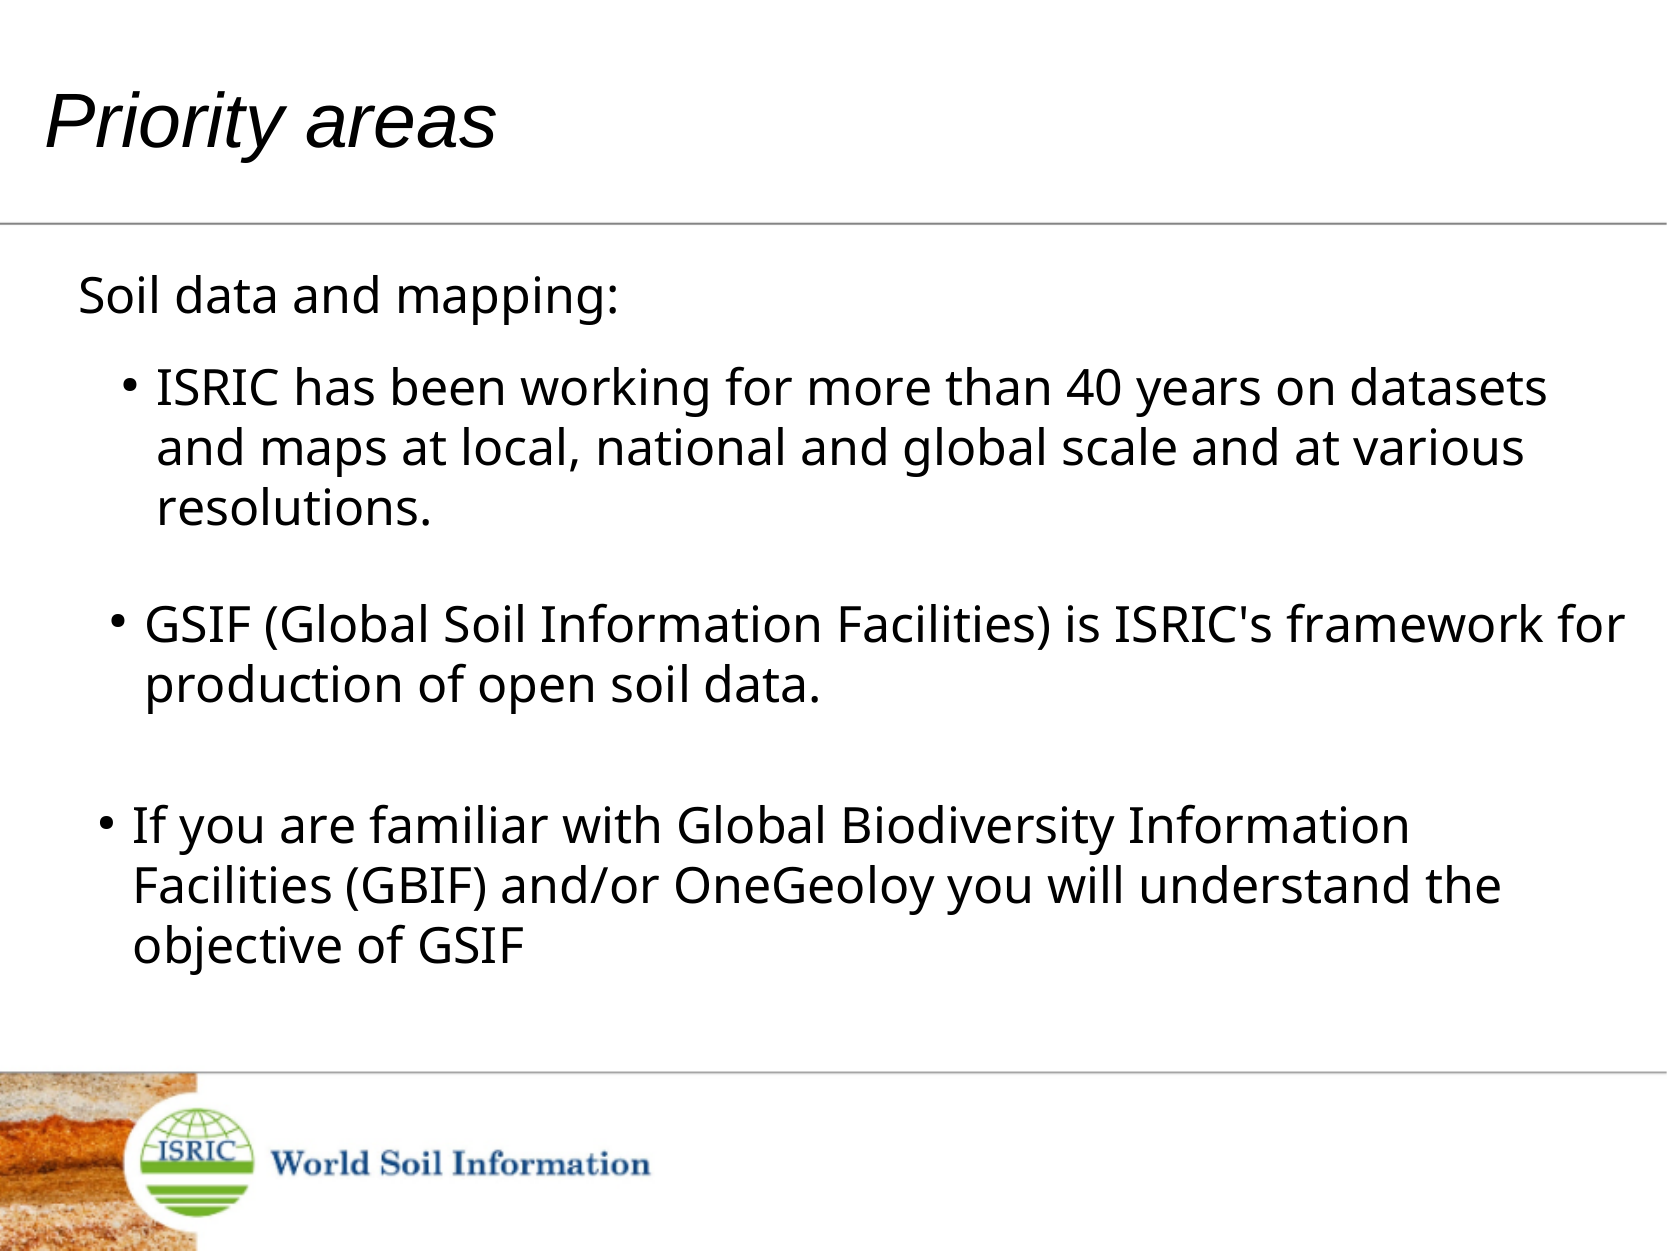

Priority areas
Soil data and mapping:
ISRIC has been working for more than 40 years on datasets and maps at local, national and global scale and at various resolutions.
GSIF (Global Soil Information Facilities) is ISRIC's framework for production of open soil data.
If you are familiar with Global Biodiversity Information Facilities (GBIF) and/or OneGeoloy you will understand the objective of GSIF
#